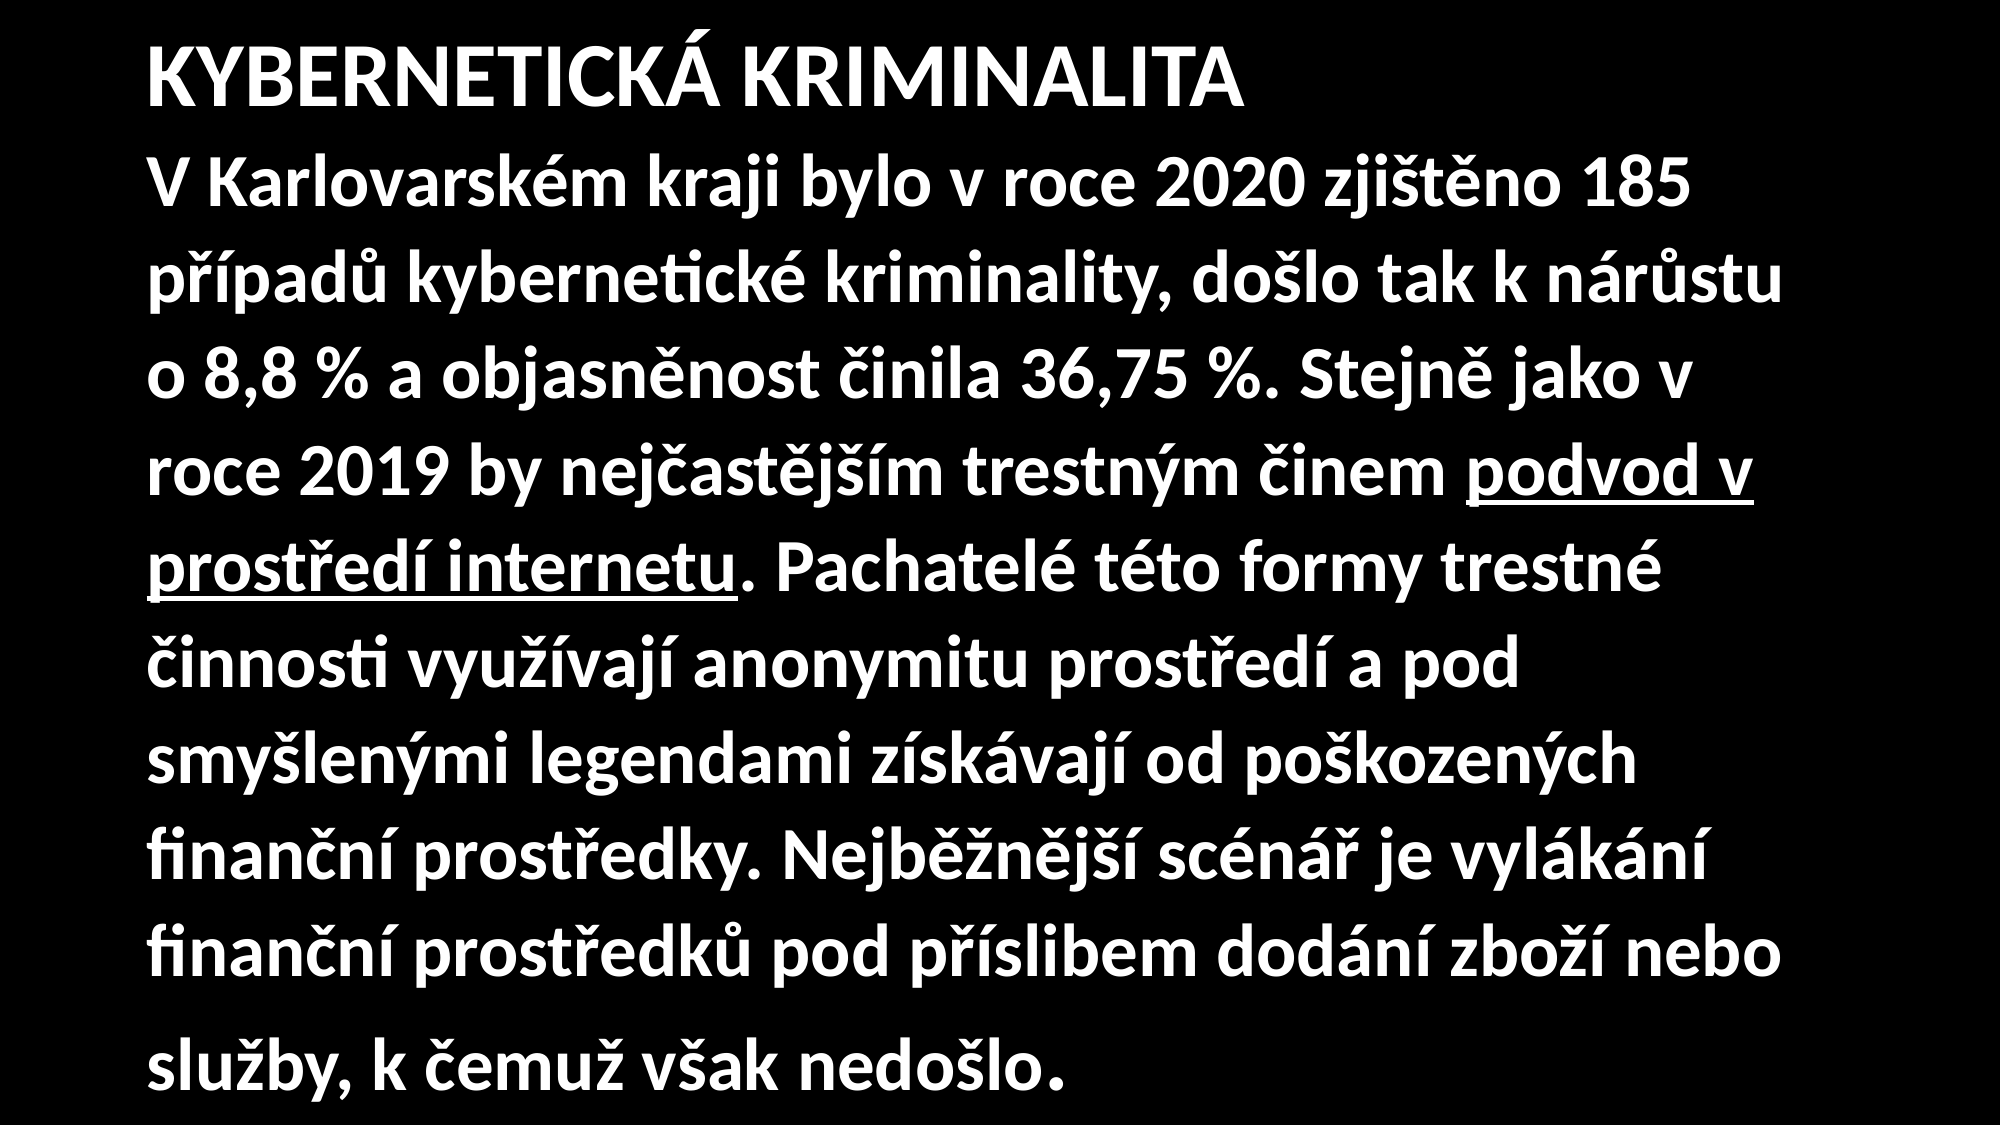

KYBERNETICKÁ KRIMINALITA
V Karlovarském kraji bylo v roce 2020 zjištěno 185 případů kybernetické kriminality, došlo tak k nárůstu o 8,8 % a objasněnost činila 36,75 %. Stejně jako v roce 2019 by nejčastějším trestným činem podvod v prostředí internetu. Pachatelé této formy trestné činnosti využívají anonymitu prostředí a pod smyšlenými legendami získávají od poškozených finanční prostředky. Nejběžnější scénář je vylákání finanční prostředků pod příslibem dodání zboží nebo služby, k čemuž však nedošlo.